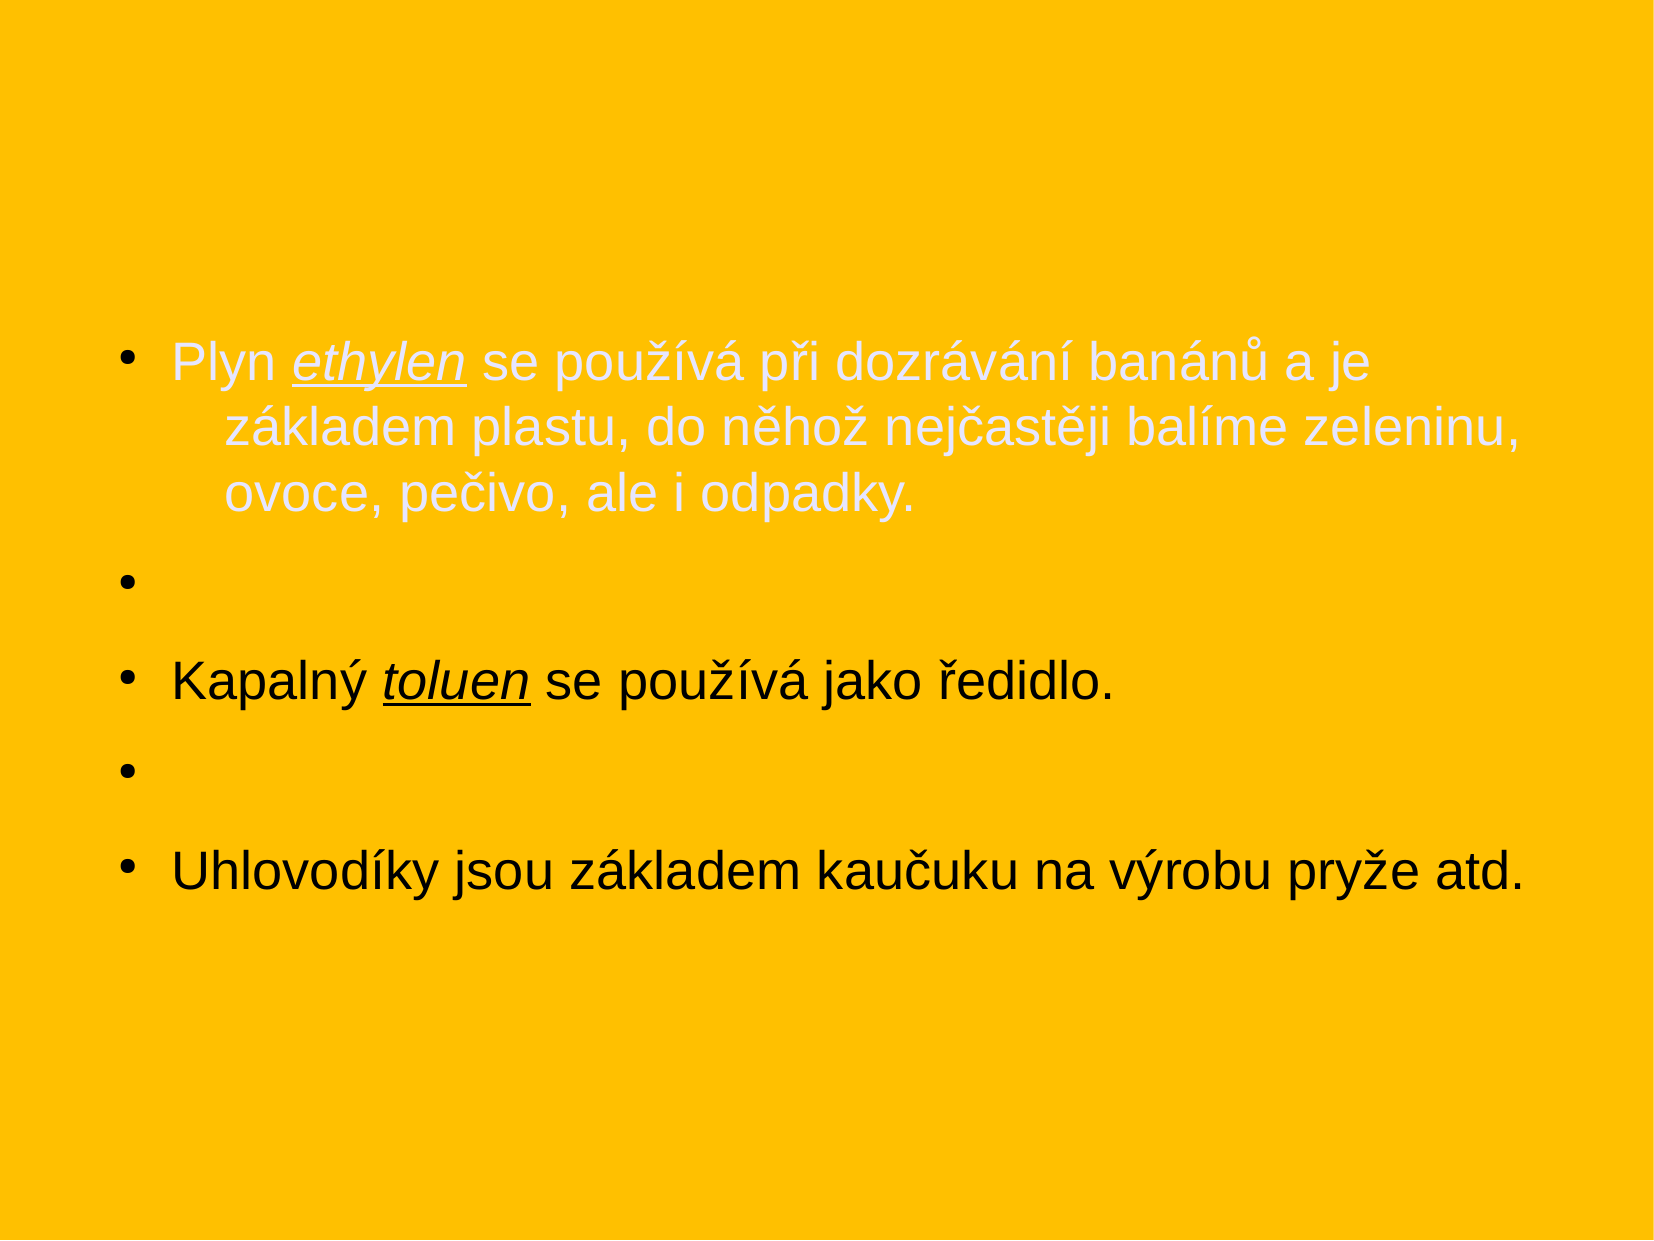

# Plyn ethylen se používá při dozrávání banánů a je základem plastu, do něhož nejčastěji balíme zeleninu, ovoce, pečivo, ale i odpadky.
Kapalný toluen se používá jako ředidlo.
Uhlovodíky jsou základem kaučuku na výrobu pryže atd.